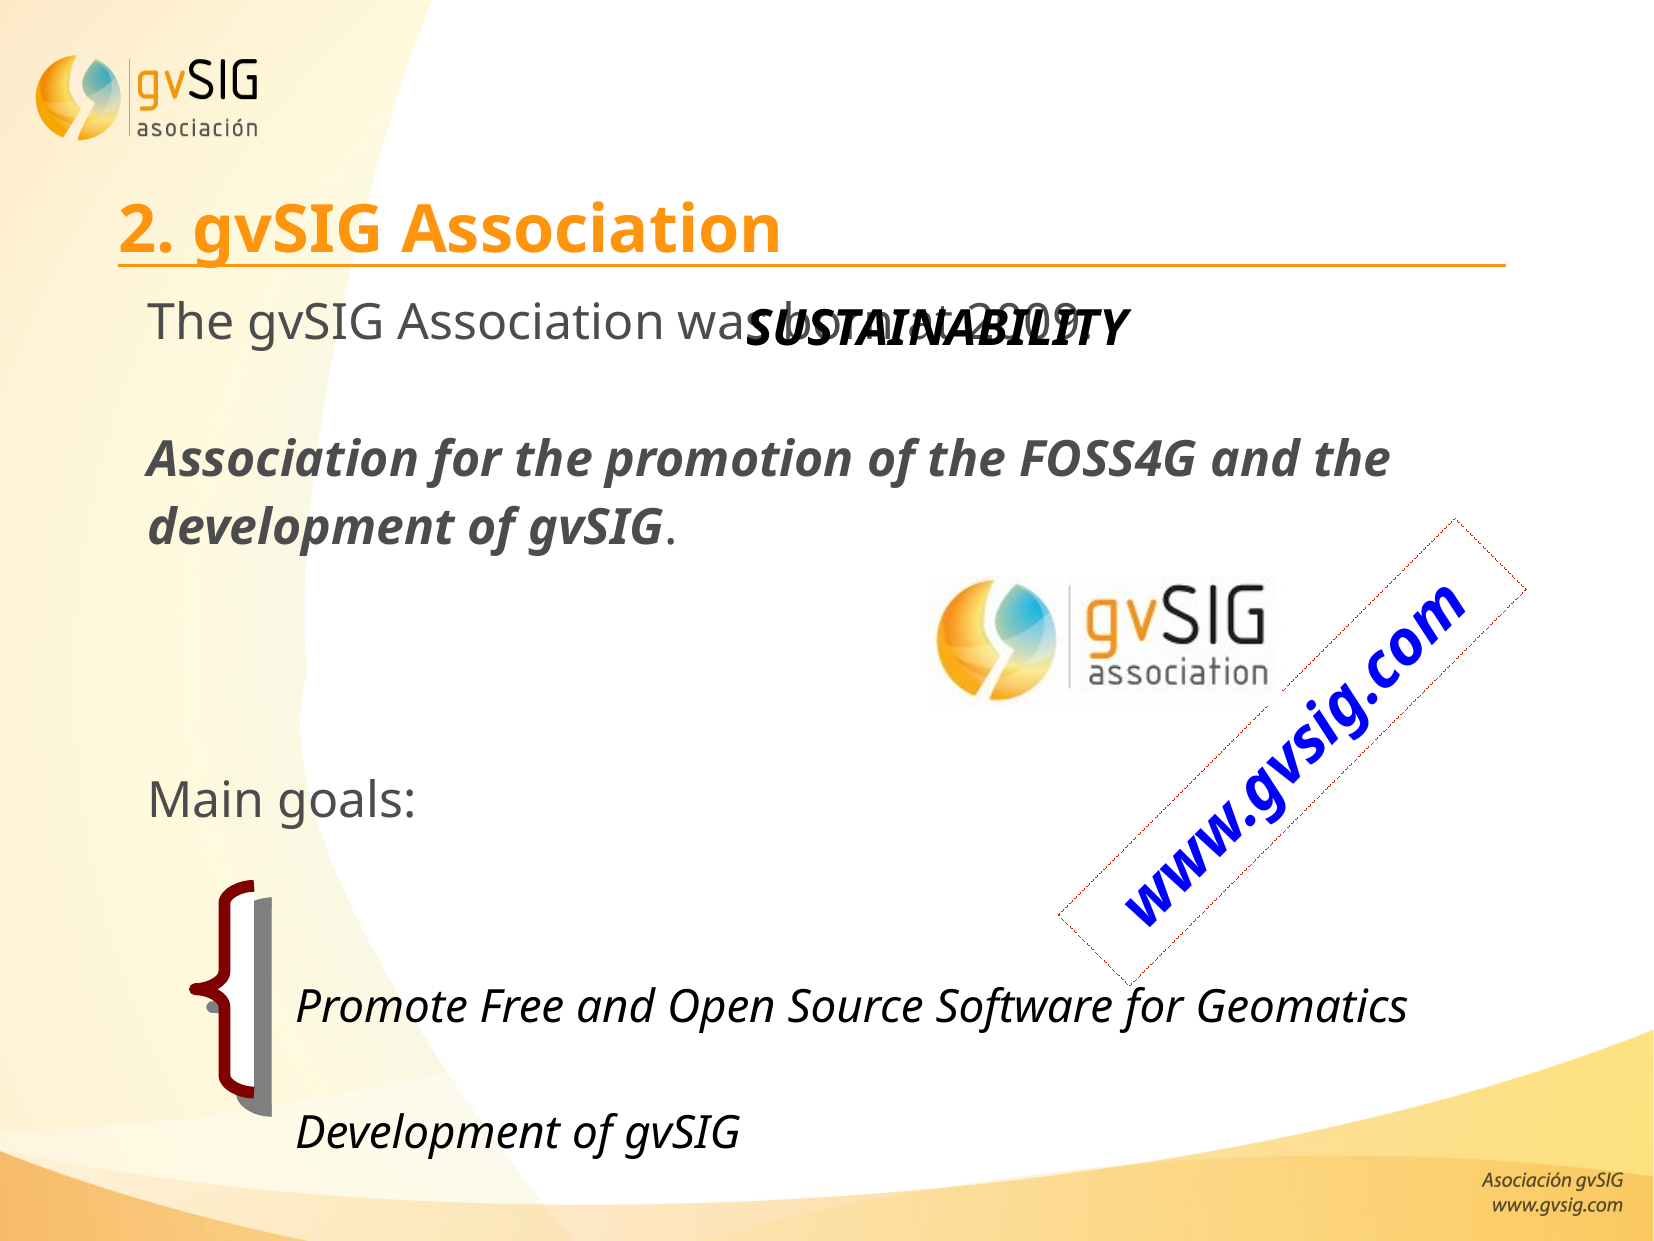

# 2. gvSIG Association
The gvSIG Association was born at 2009.
Association for the promotion of the FOSS4G and the development of gvSIG.
Main goals:
		Promote Free and Open Source Software for Geomatics
		Development of gvSIG
SUSTAINABILITY
www.gvsig.com